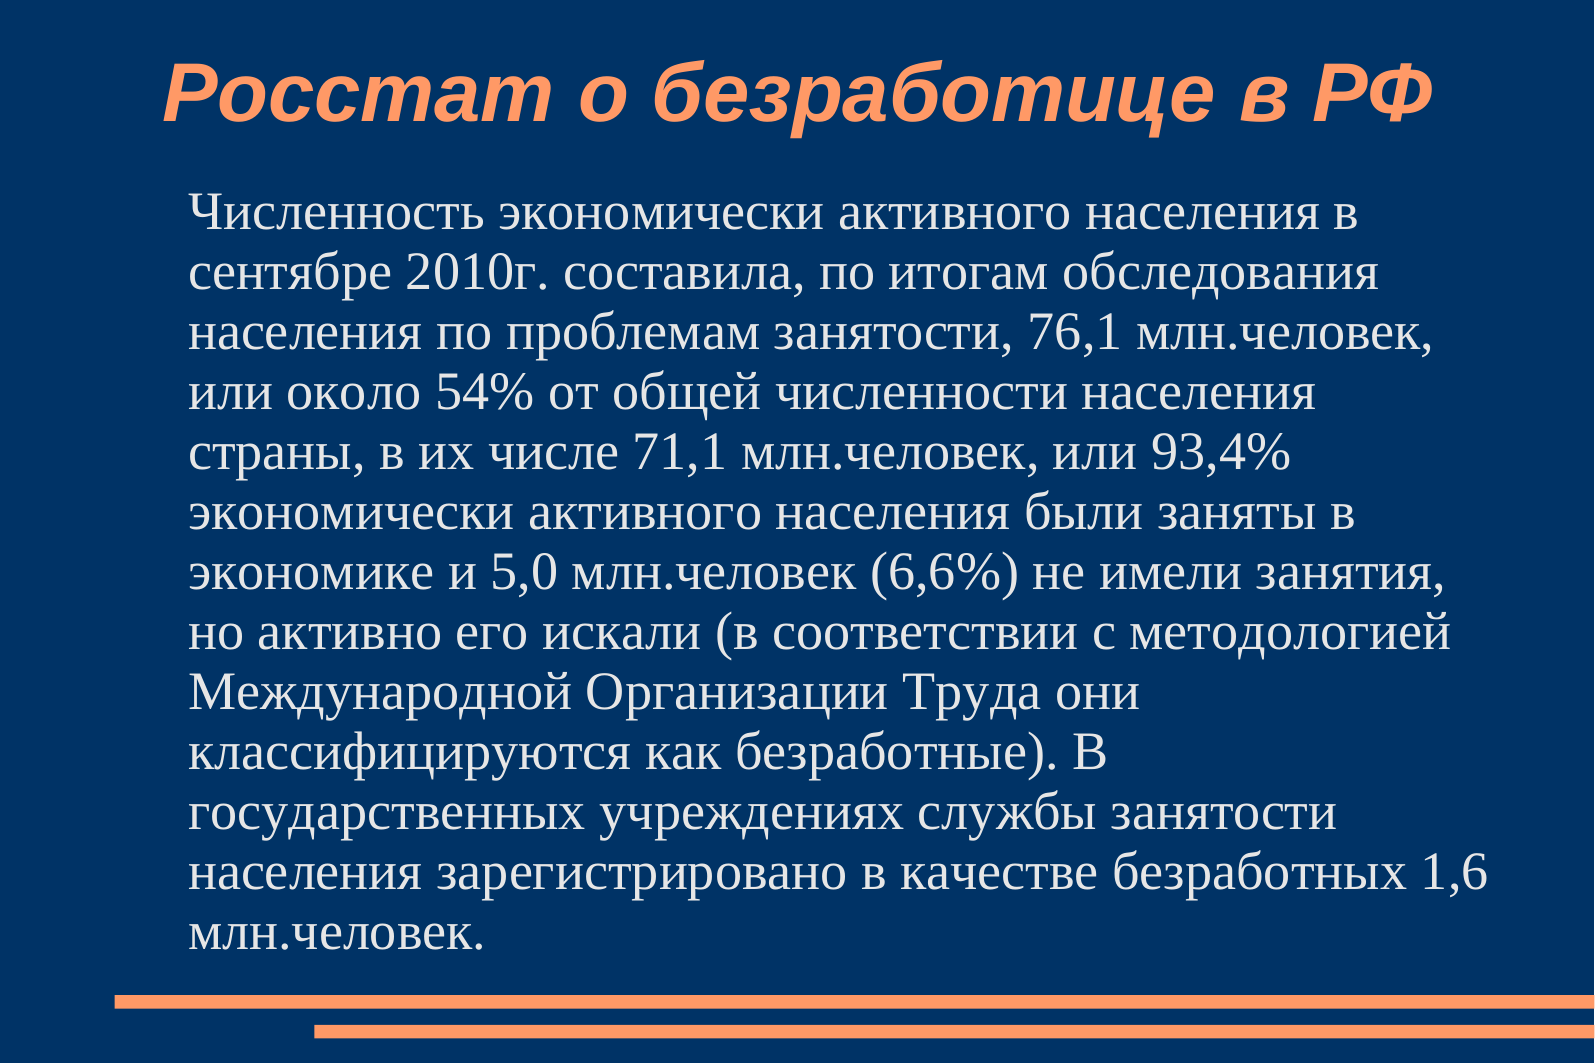

# Росстат о безработице в РФ
Численность экономически активного населения в сентябре 2010г. составила, по итогам обследования населения по проблемам занятости, 76,1 млн.человек, или около 54% от общей численности населения страны, в их числе 71,1 млн.человек, или 93,4% экономически активного населения были заняты в экономике и 5,0 млн.человек (6,6%) не имели занятия, но активно его искали (в соответствии с методологией Международной Организации Труда они классифицируются как безработные). В государственных учреждениях службы занятости населения зарегистрировано в качестве безработных 1,6 млн.человек.